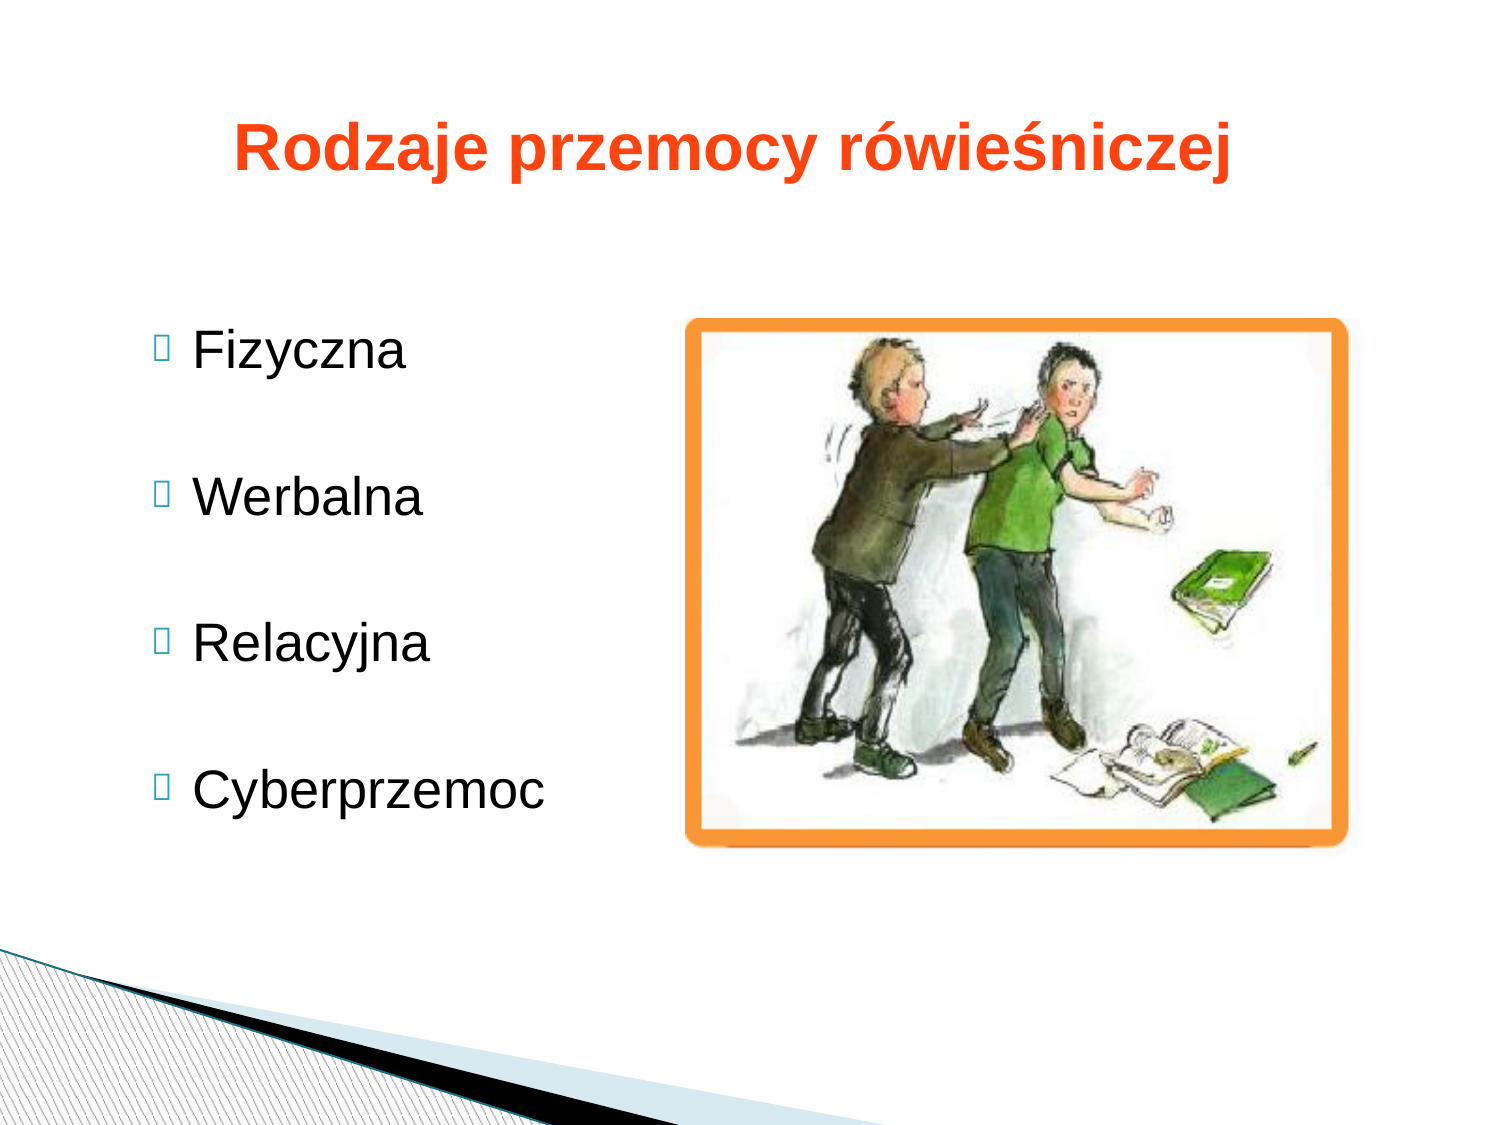

Rodzaje przemocy rówieśniczej
# Fizyczna
Werbalna
Relacyjna
Cyberprzemoc